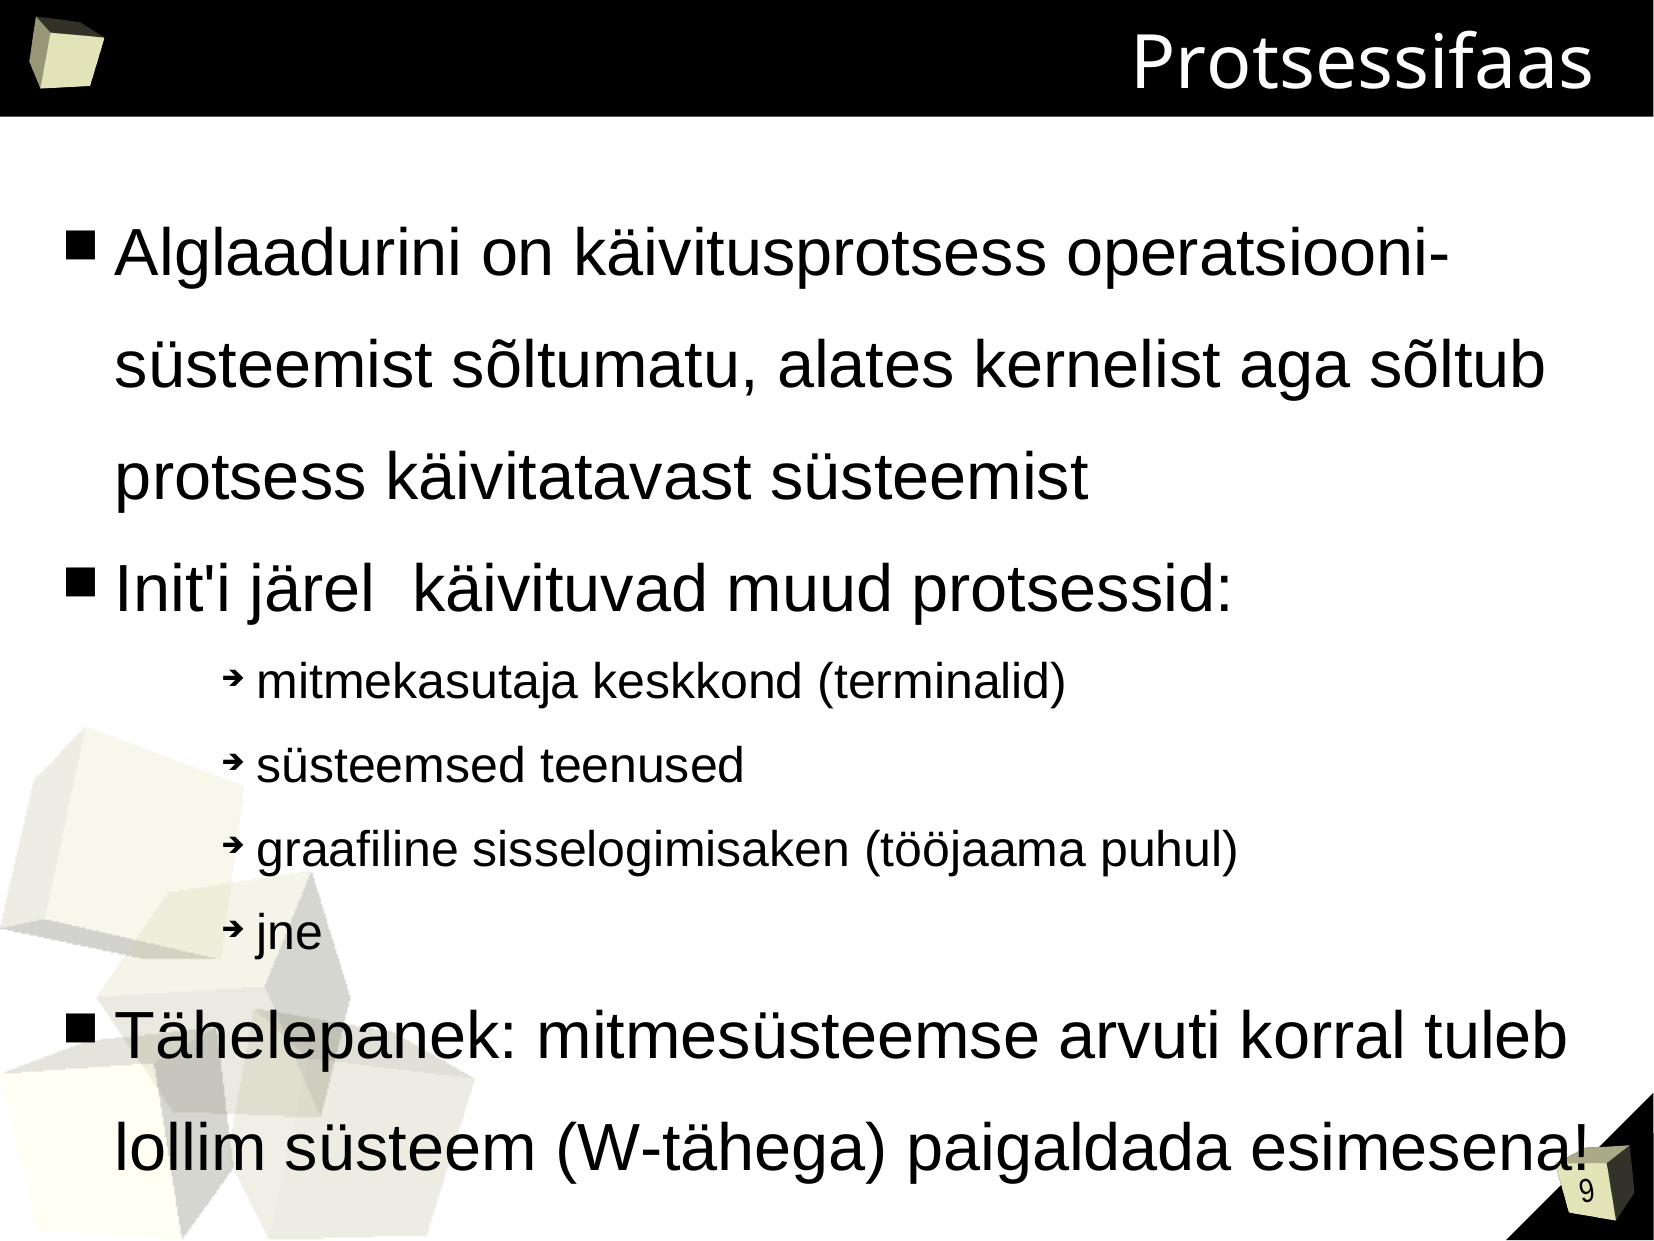

# Protsessifaas
Alglaadurini on käivitusprotsess operatsiooni-süsteemist sõltumatu, alates kernelist aga sõltub protsess käivitatavast süsteemist
Init'i järel käivituvad muud protsessid:
mitmekasutaja keskkond (terminalid)
süsteemsed teenused
graafiline sisselogimisaken (tööjaama puhul)
jne
Tähelepanek: mitmesüsteemse arvuti korral tuleb lollim süsteem (W-tähega) paigaldada esimesena!